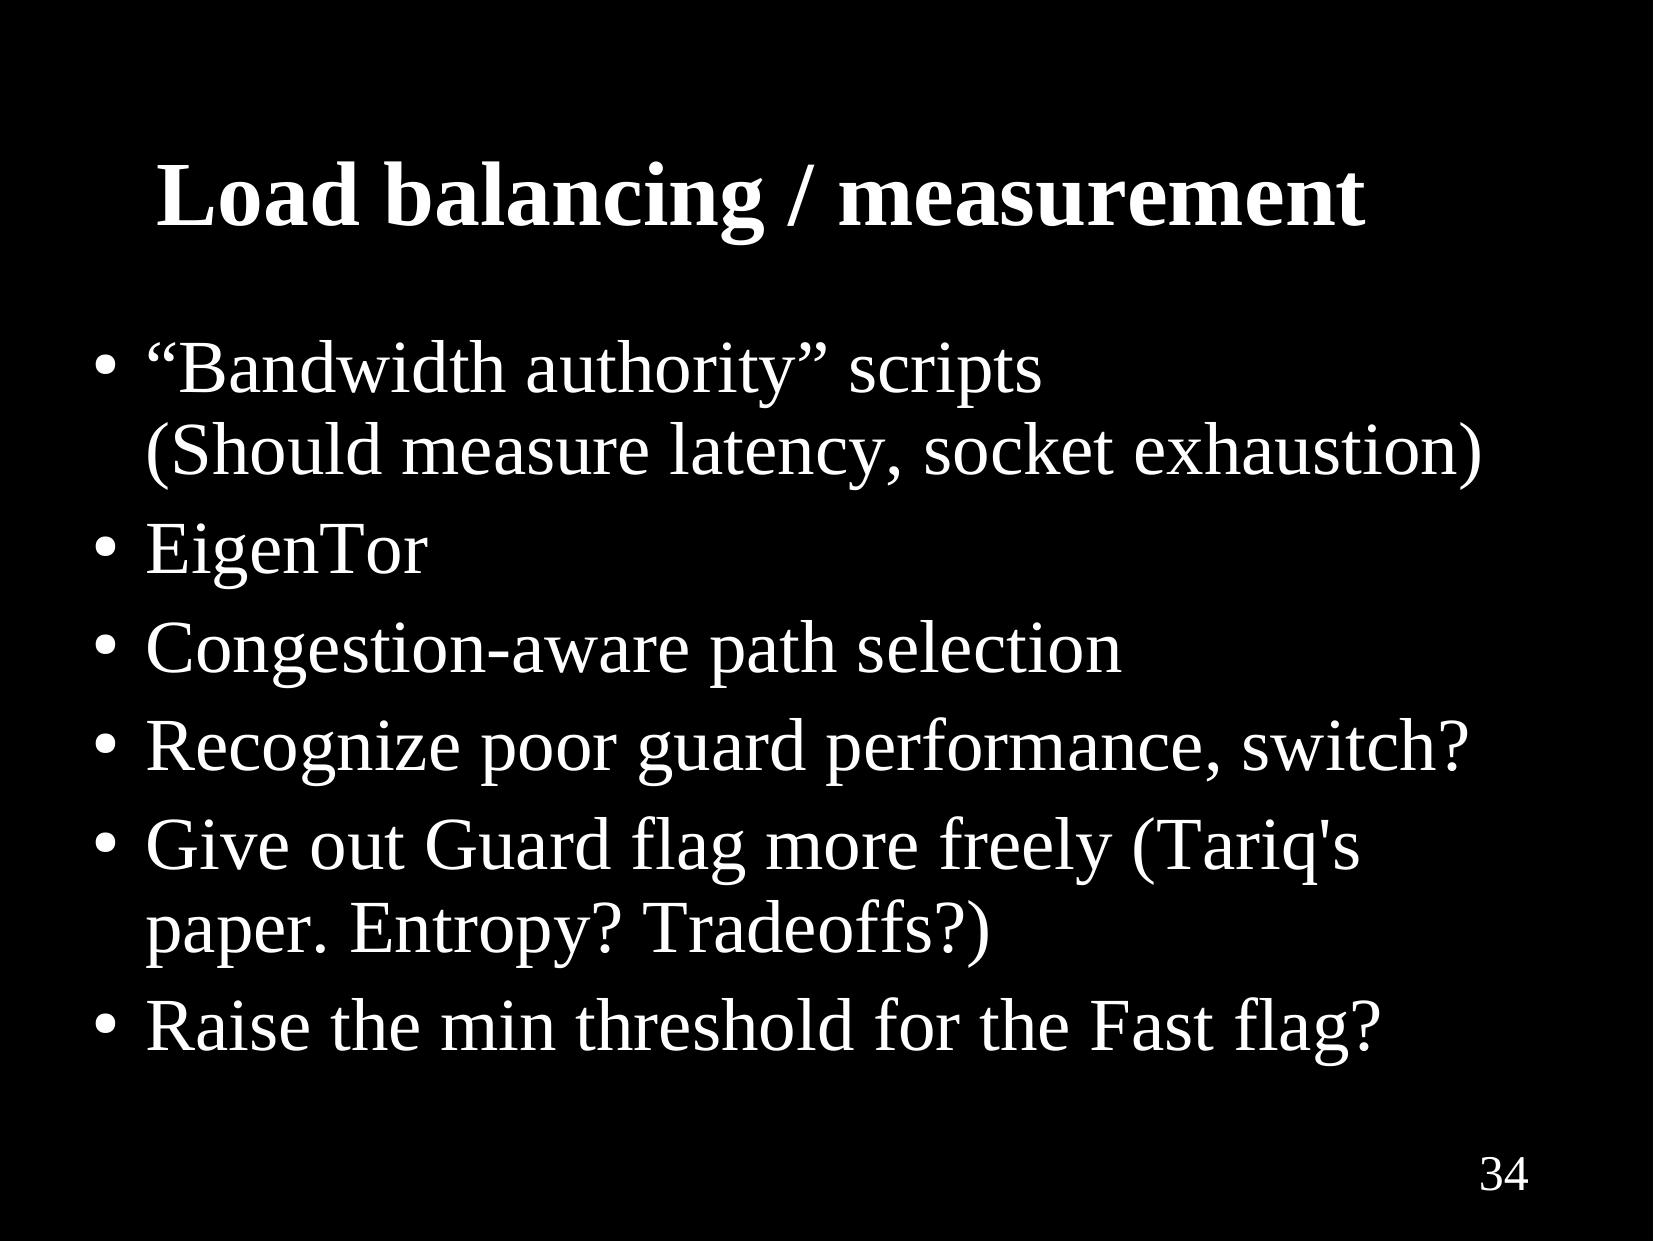

# Load balancing / measurement
“Bandwidth authority” scripts (Should measure latency, socket exhaustion)
EigenTor
Congestion-aware path selection
Recognize poor guard performance, switch?
Give out Guard flag more freely (Tariq's paper. Entropy? Tradeoffs?)
Raise the min threshold for the Fast flag?